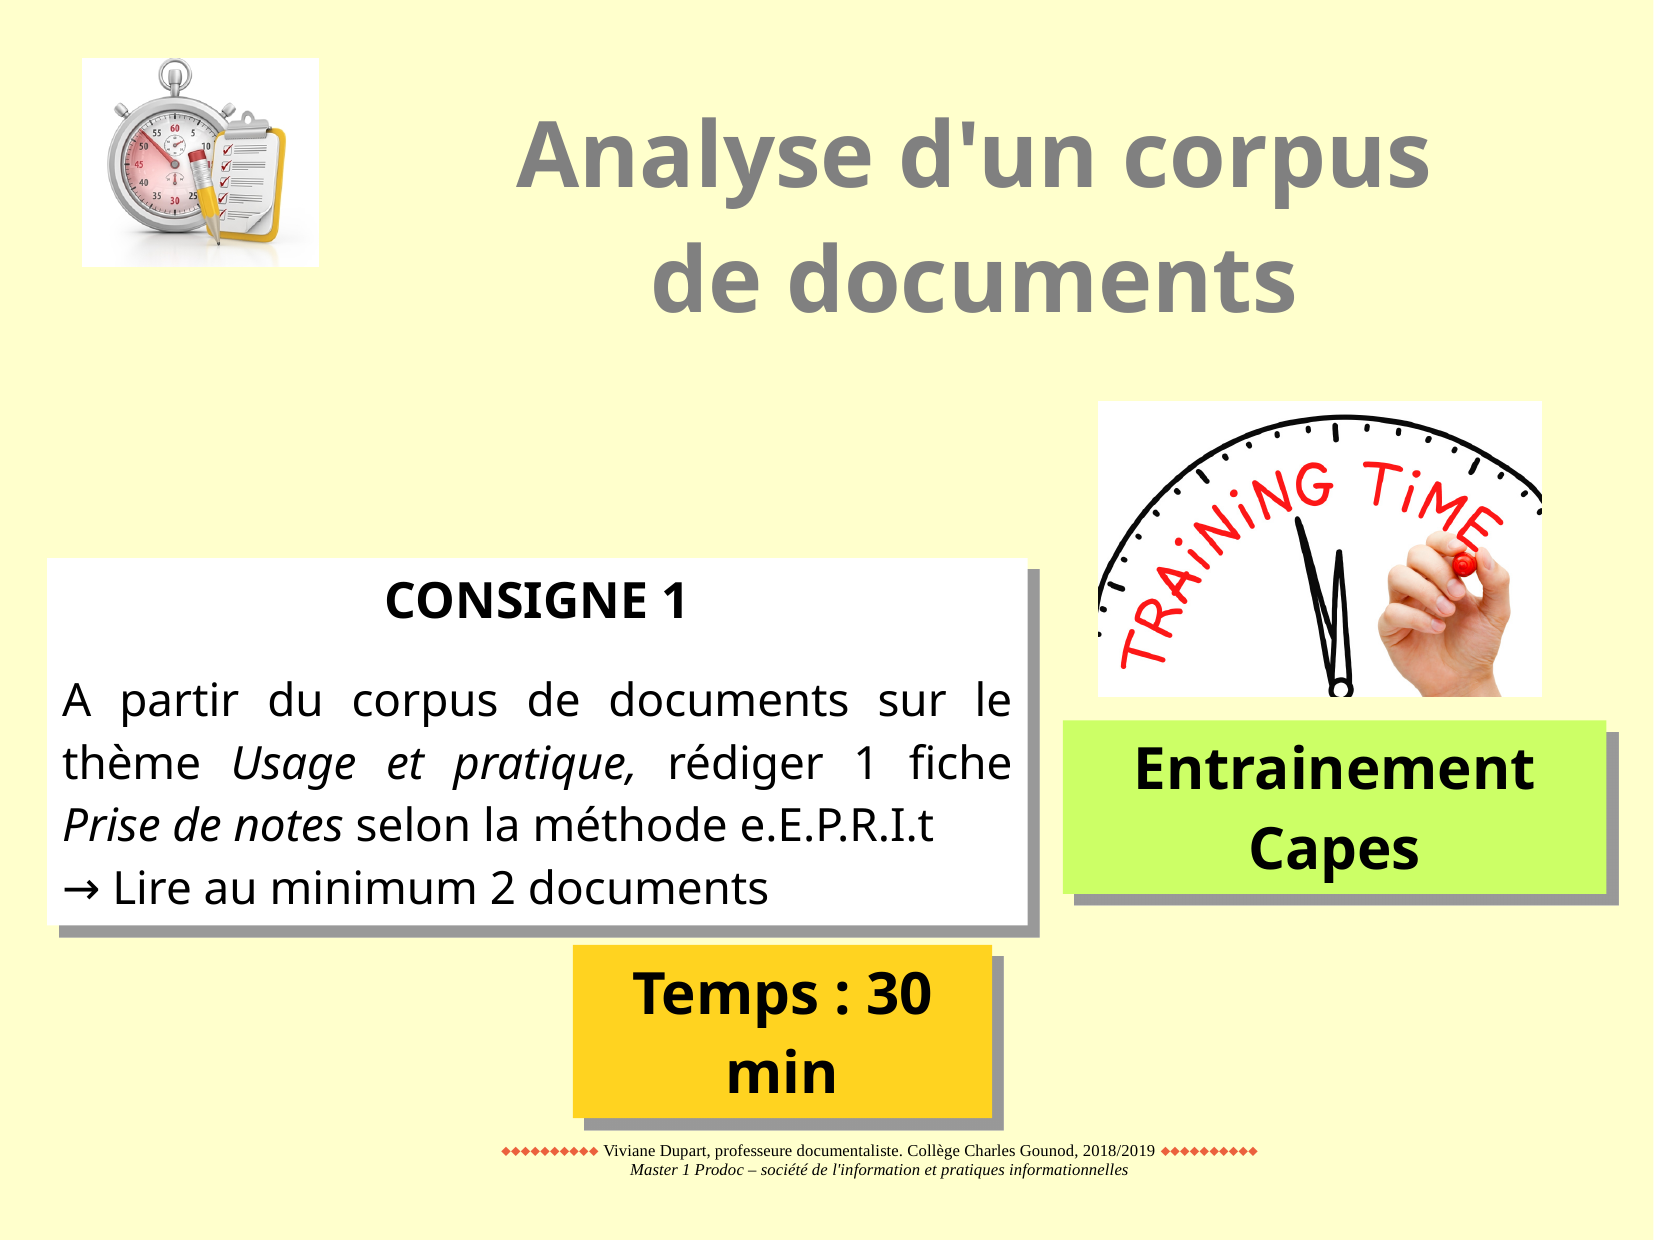

Analyse d'un corpus
de documents
CONSIGNE 1
A partir du corpus de documents sur le thème Usage et pratique, rédiger 1 fiche Prise de notes selon la méthode e.E.P.R.I.t
→ Lire au minimum 2 documents
Entrainement Capes
Temps : 30 min
#  Viviane Dupart, professeure documentaliste. Collège Charles Gounod, 2018/2019 
Master 1 Prodoc – société de l'information et pratiques informationnelles